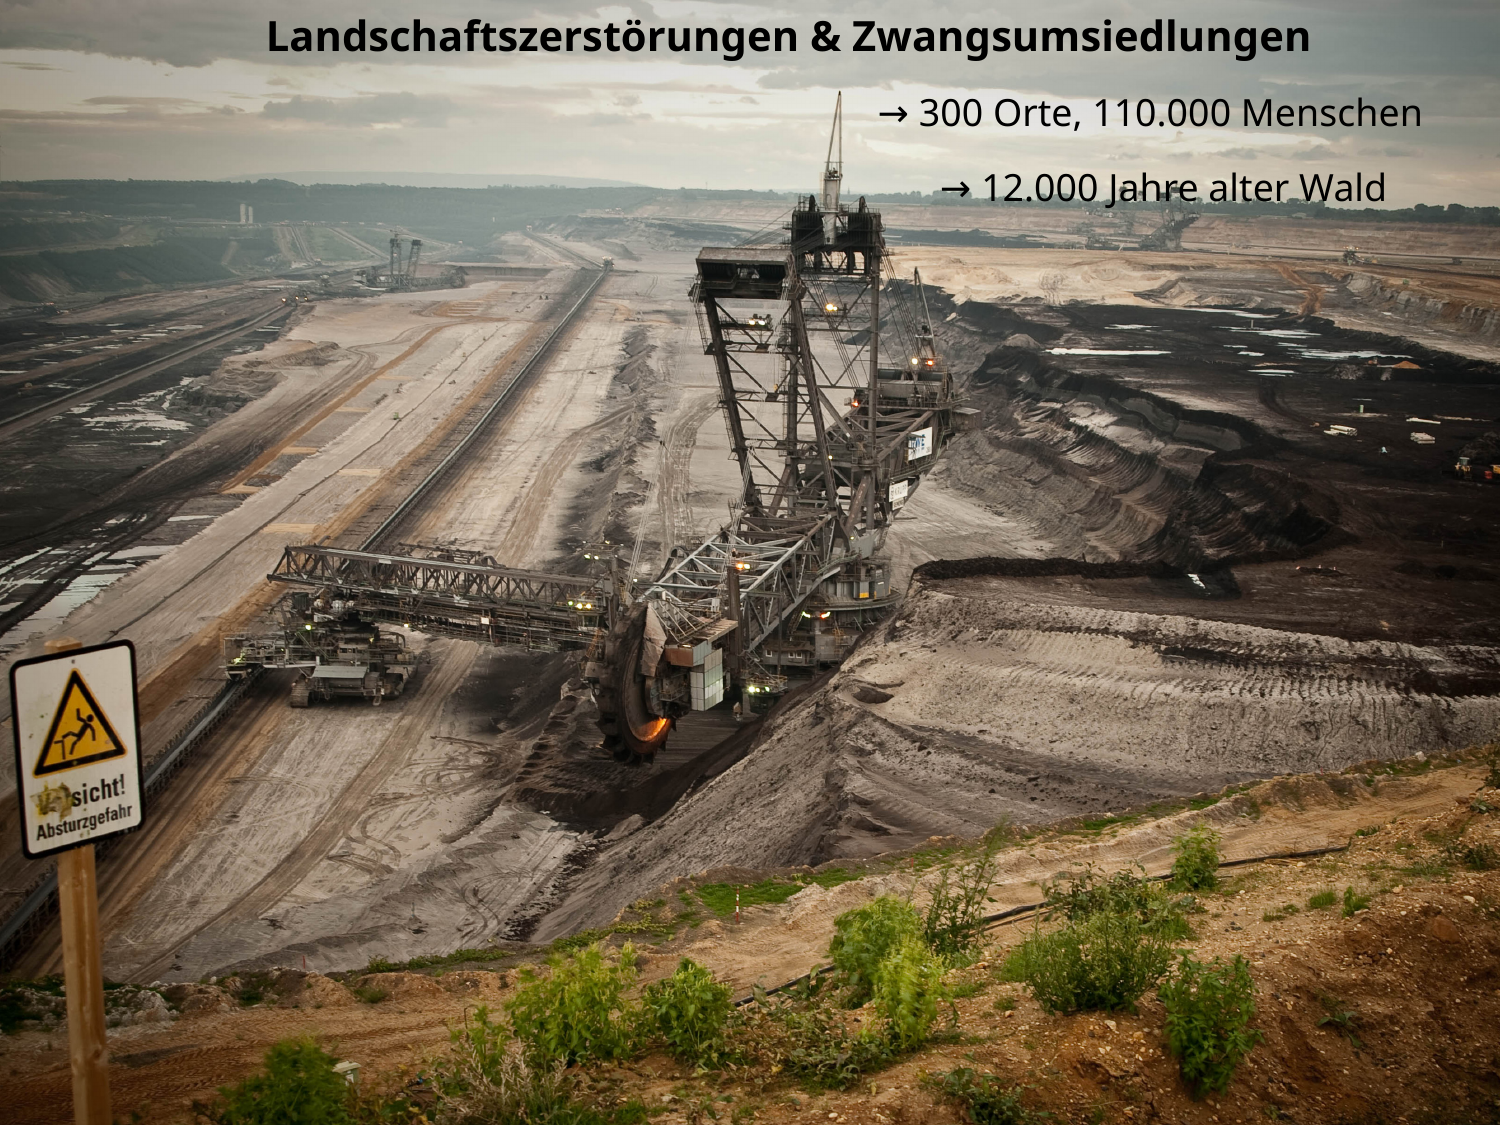

Landschaftszerstörungen & Zwangsumsiedlungen
 → 300 Orte, 110.000 Menschen
 → 12.000 Jahre alter Wald
# Das Problem
11